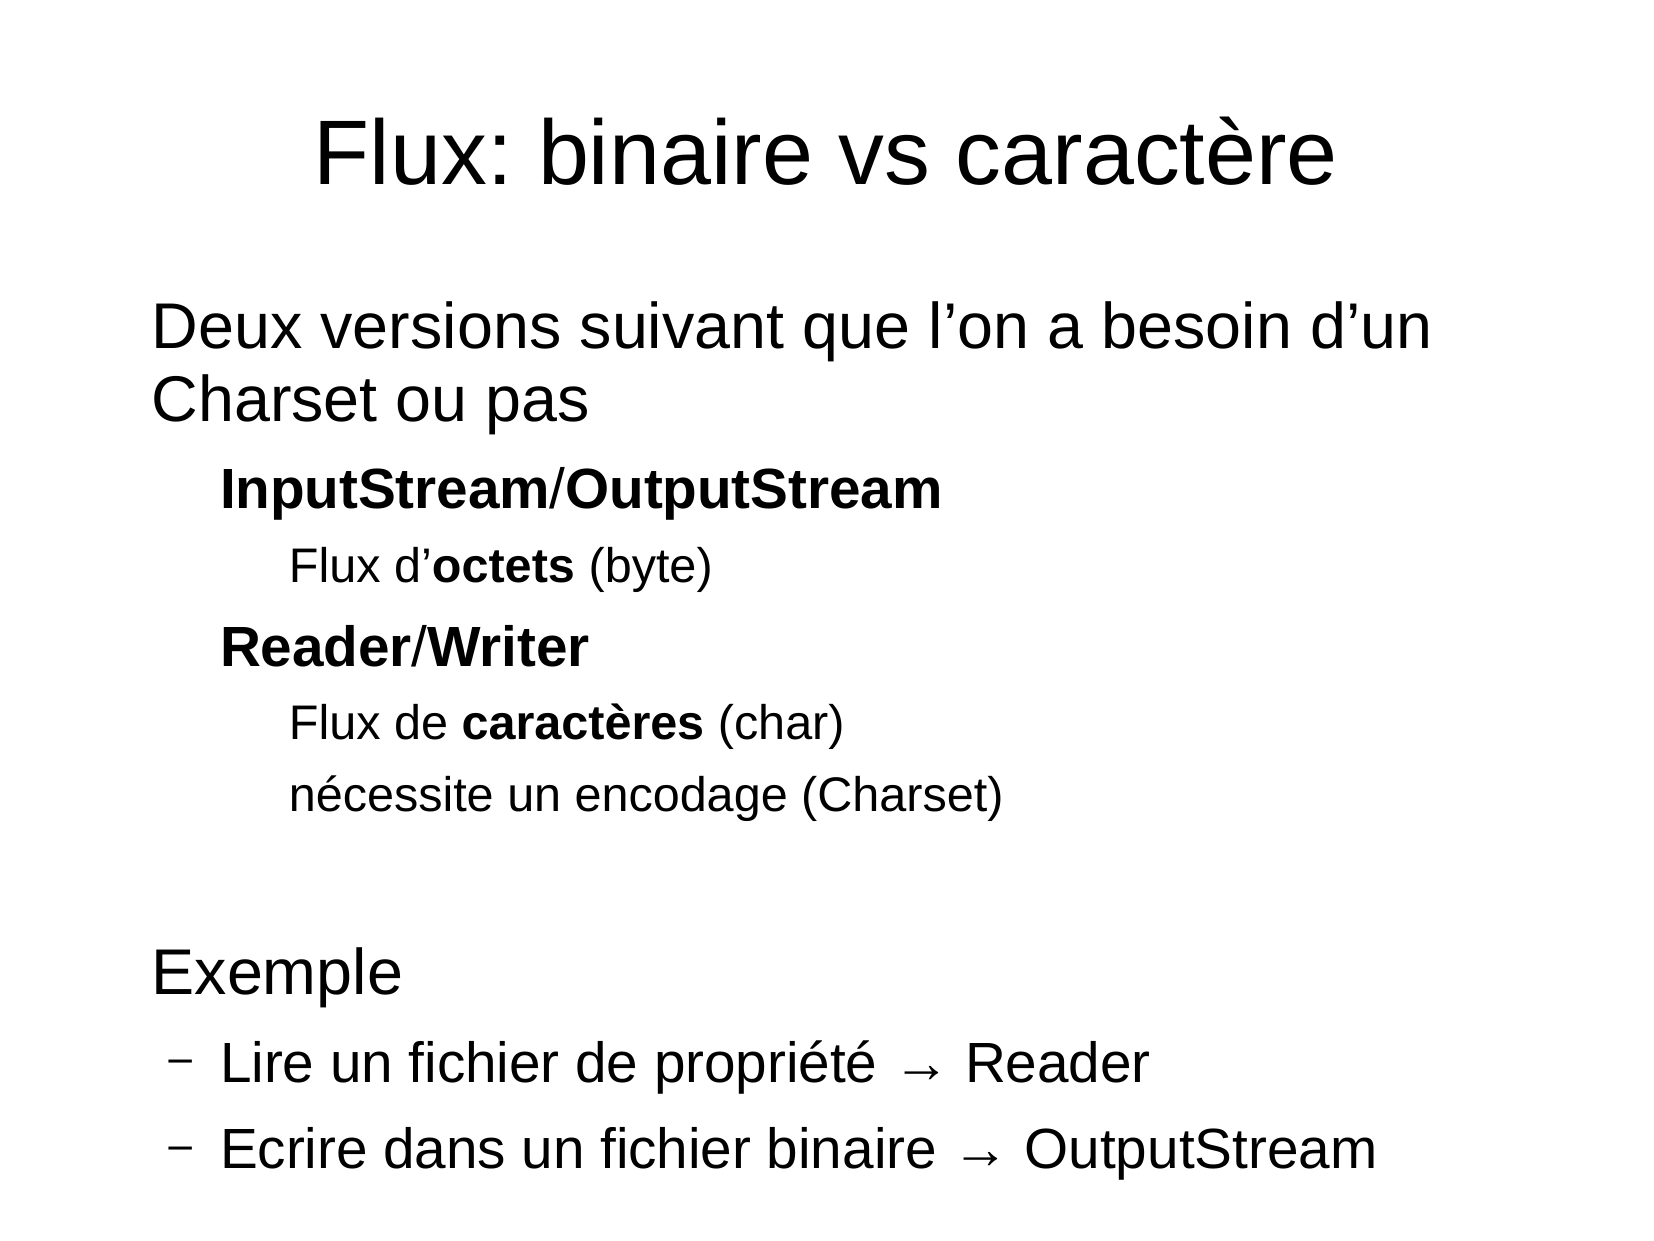

# Flux: binaire vs caractère
Deux versions suivant que l’on a besoin d’un Charset ou pas
InputStream/OutputStream
Flux d’octets (byte)
Reader/Writer
Flux de caractères (char)
nécessite un encodage (Charset)
Exemple
Lire un fichier de propriété → Reader
Ecrire dans un fichier binaire → OutputStream